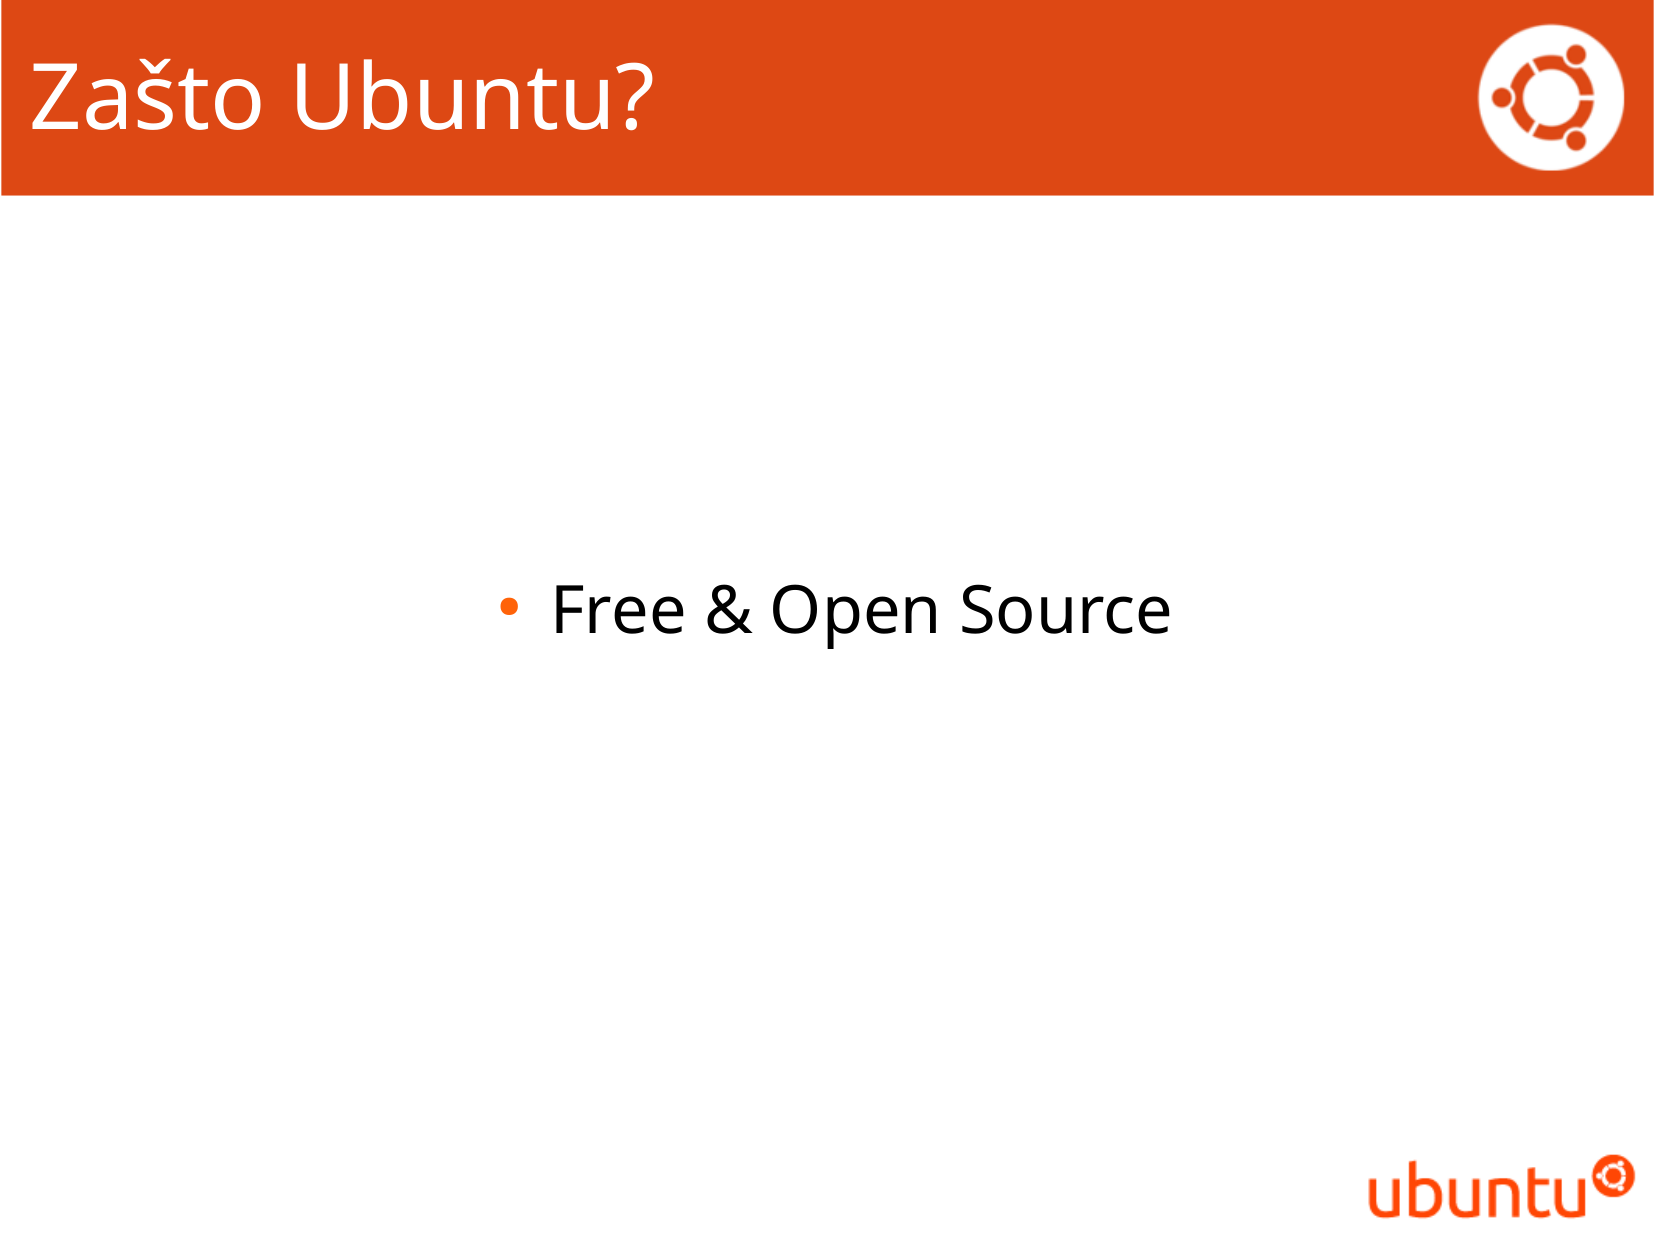

# Zašto Ubuntu?
Free & Open Source